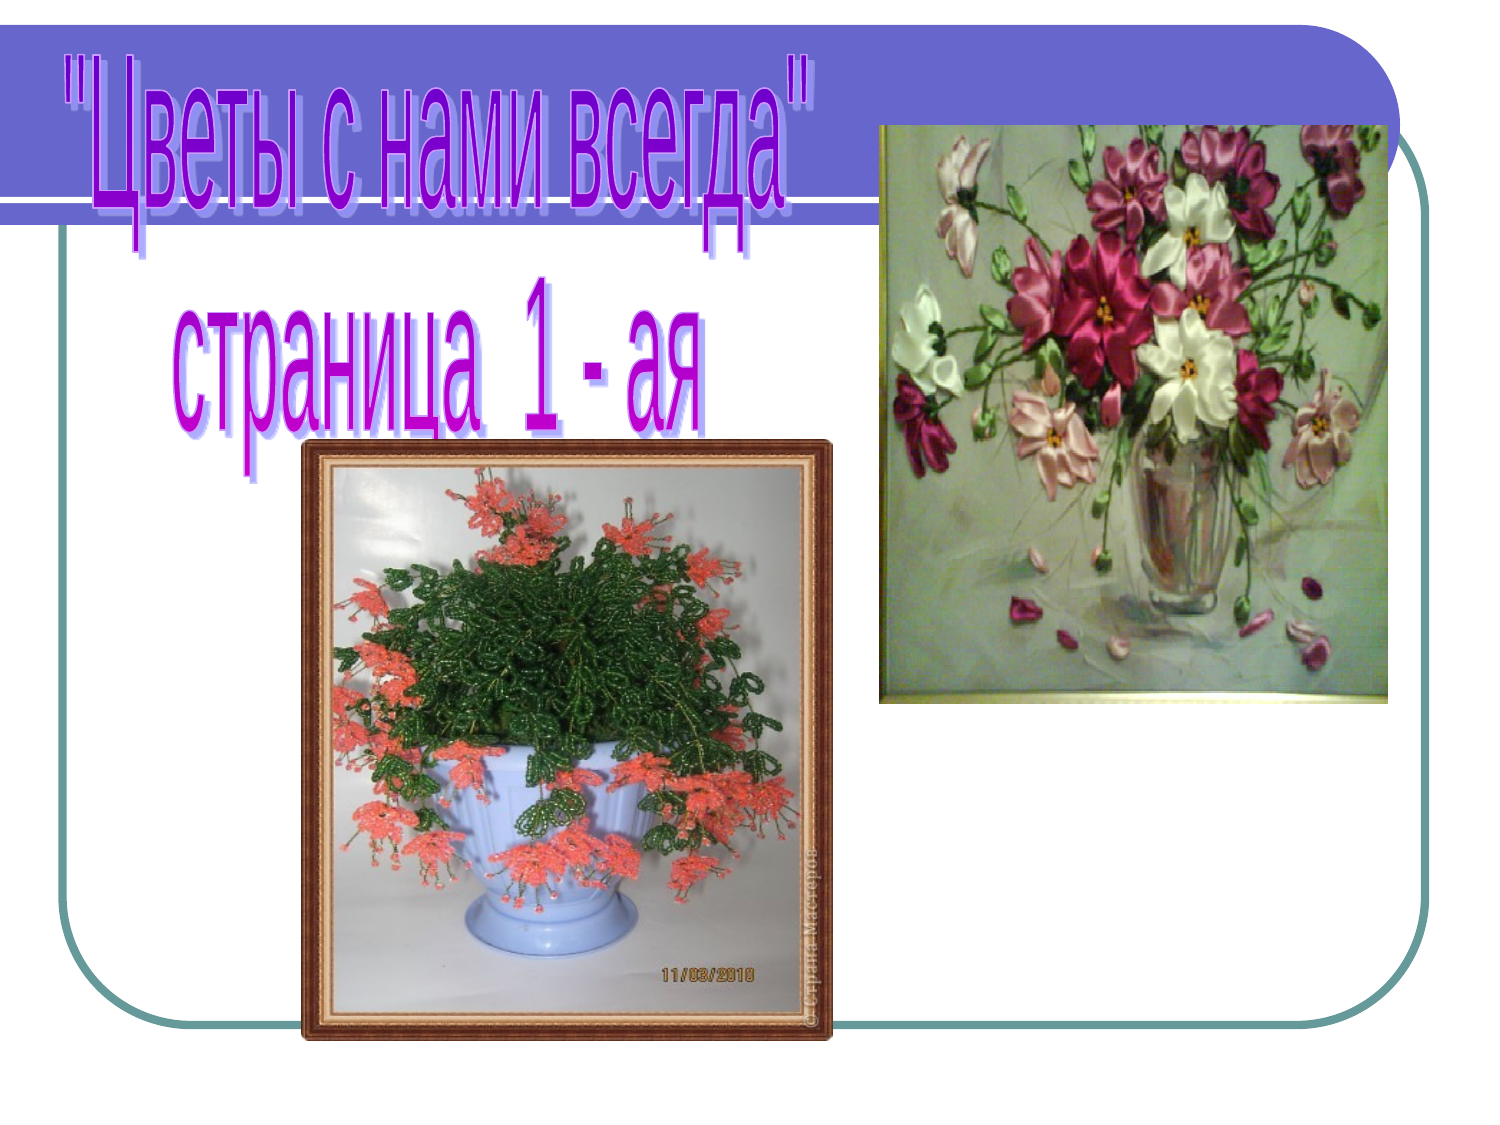

"Цветы с нами всегда"
страница 1 - ая